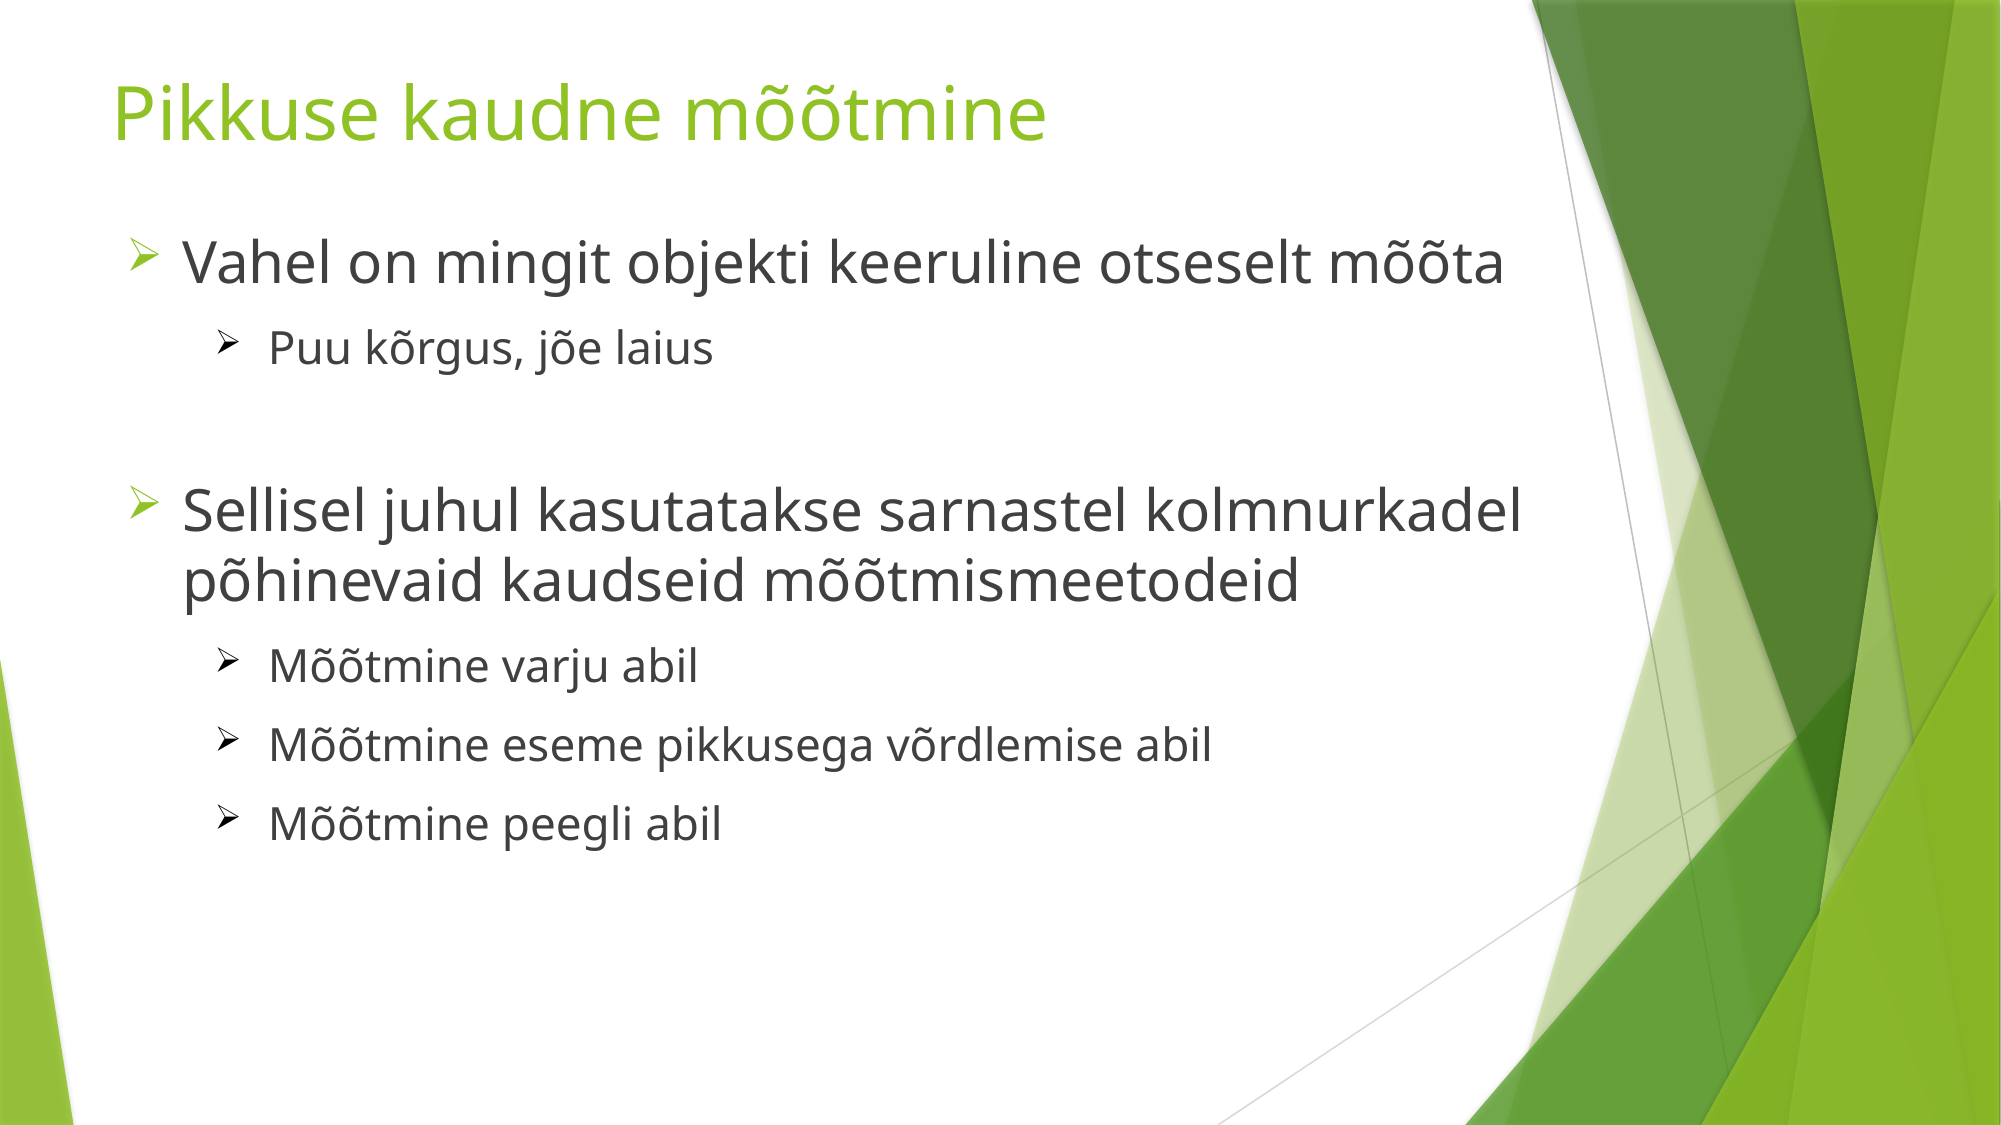

# Pikkuse kaudne mõõtmine
Vahel on mingit objekti keeruline otseselt mõõta
Puu kõrgus, jõe laius
Sellisel juhul kasutatakse sarnastel kolmnurkadel põhinevaid kaudseid mõõtmismeetodeid
Mõõtmine varju abil
Mõõtmine eseme pikkusega võrdlemise abil
Mõõtmine peegli abil